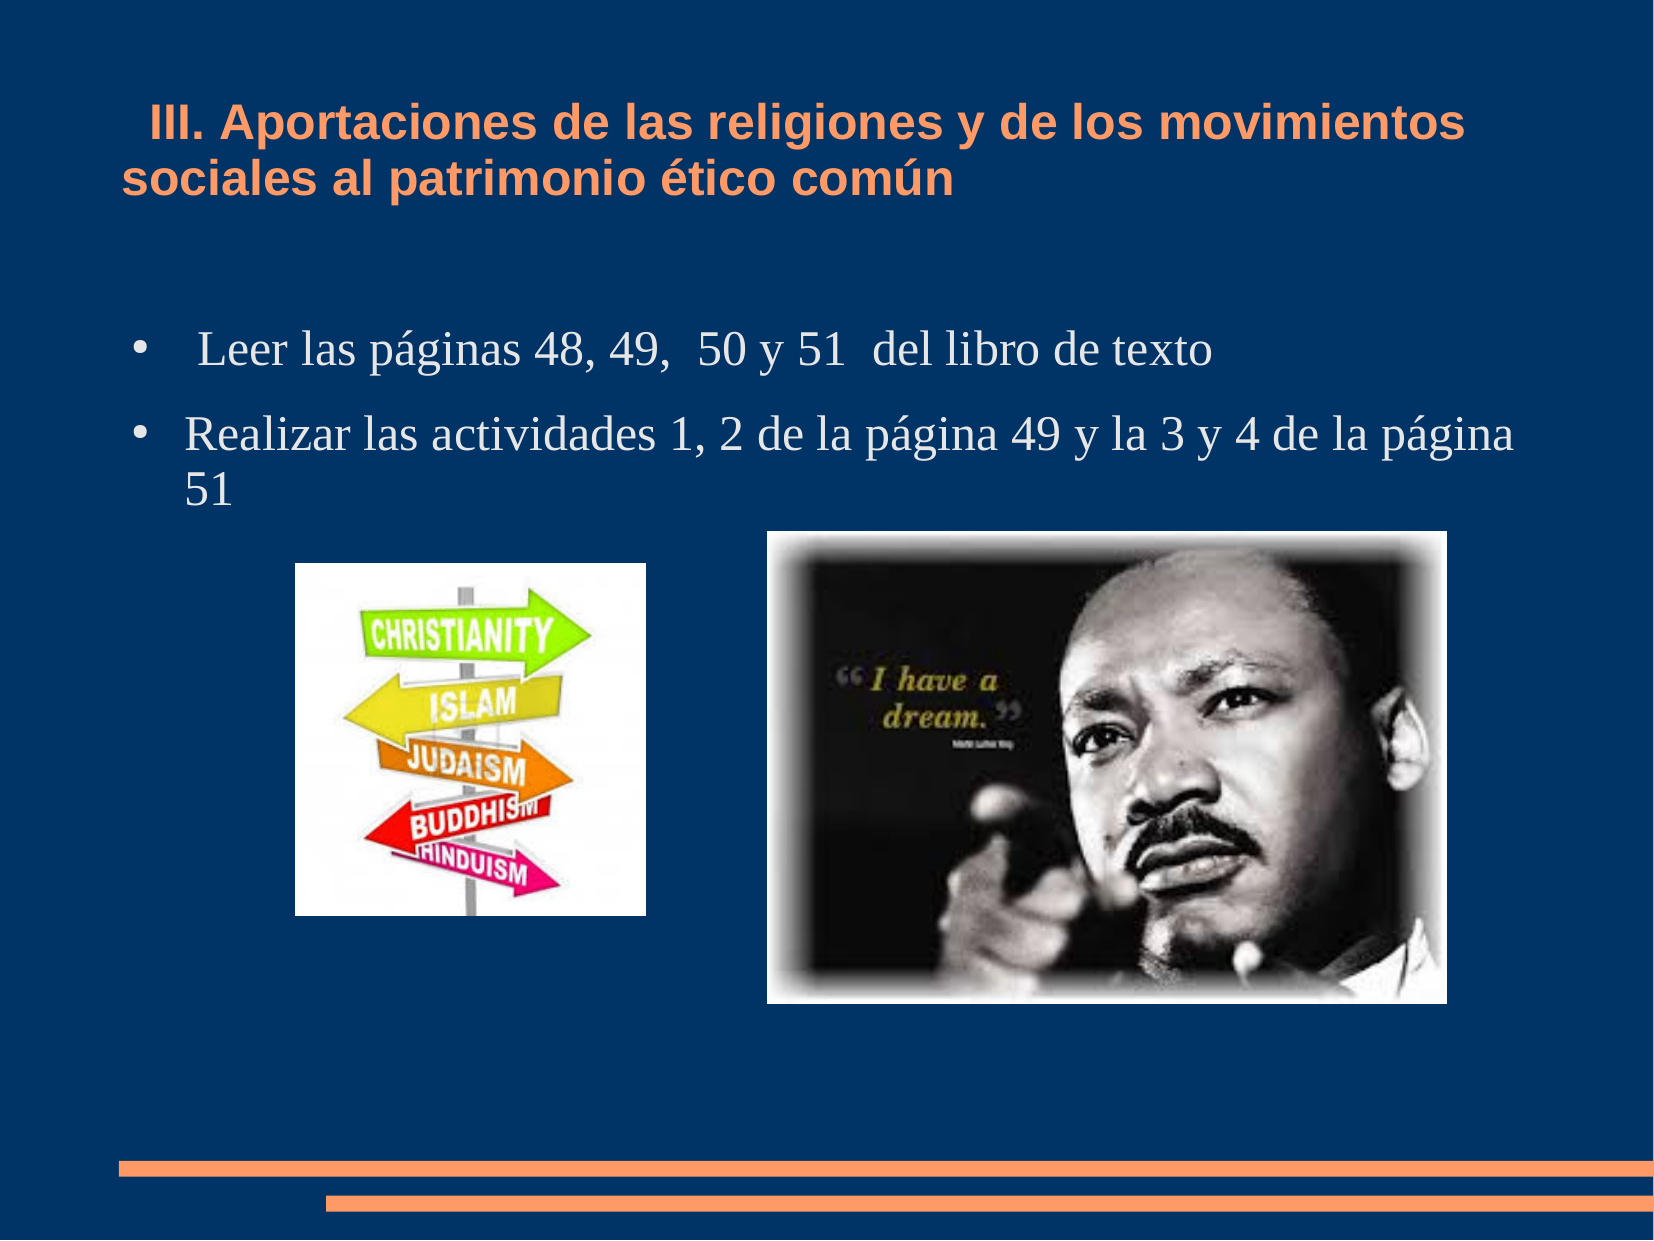

# III. Aportaciones de las religiones y de los movimientos sociales al patrimonio ético común
 Leer las páginas 48, 49, 50 y 51 del libro de texto
Realizar las actividades 1, 2 de la página 49 y la 3 y 4 de la página 51